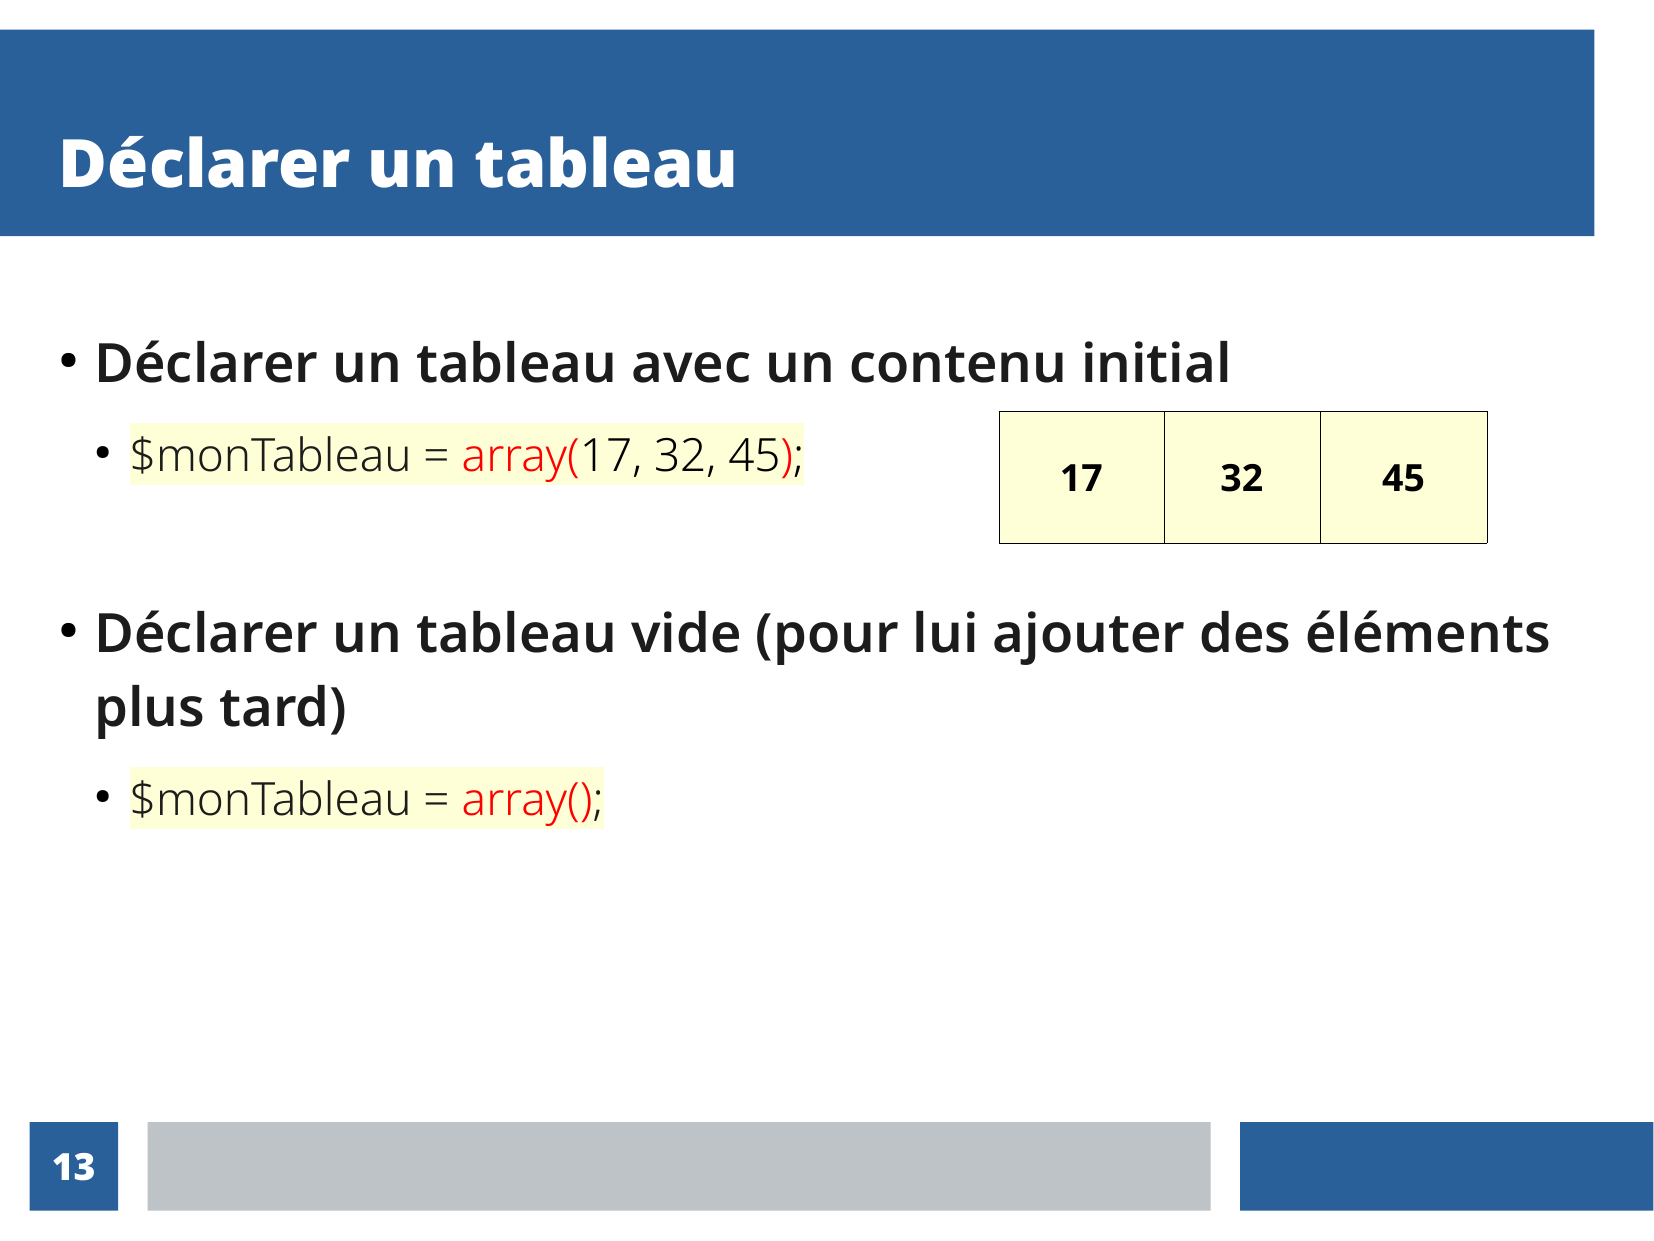

# Déclarer un tableau
Déclarer un tableau avec un contenu initial
$monTableau = array(17, 32, 45);
Déclarer un tableau vide (pour lui ajouter des éléments plus tard)
$monTableau = array();
| 17 | 32 | 45 |
| --- | --- | --- |
13